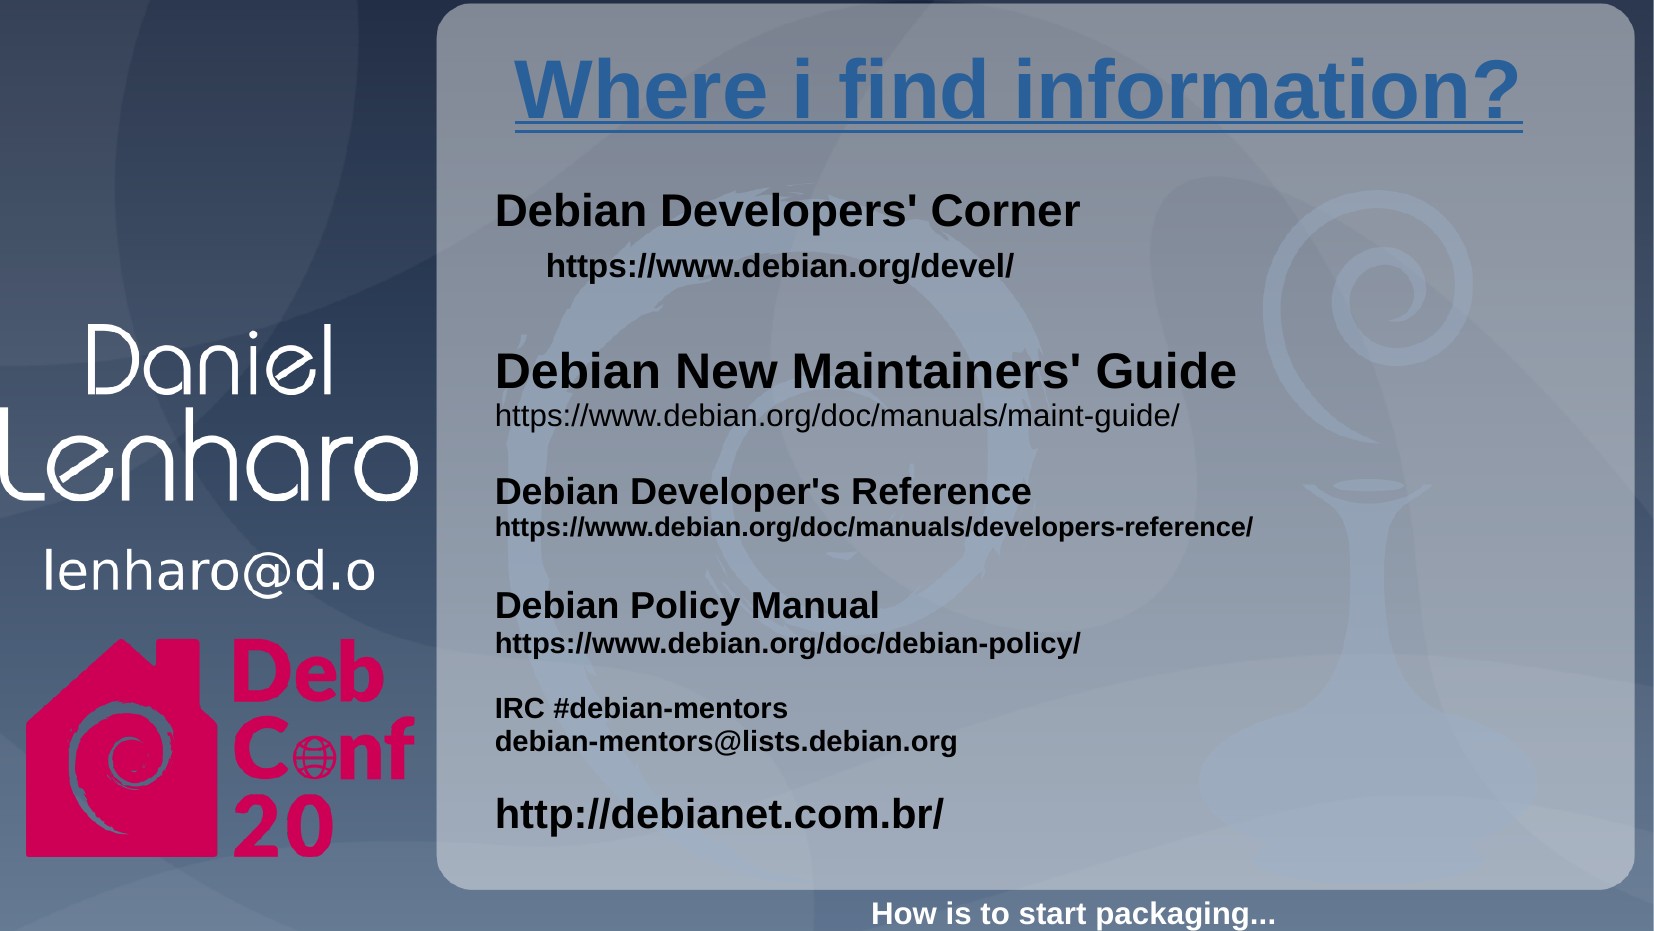

# Where i find information?
Debian Developers' Corner
 https://www.debian.org/devel/
Debian New Maintainers' Guide
https://www.debian.org/doc/manuals/maint-guide/
Debian Developer's Reference
https://www.debian.org/doc/manuals/developers-reference/
Debian Policy Manual
https://www.debian.org/doc/debian-policy/
IRC #debian-mentors
debian-mentors@lists.debian.org
http://debianet.com.br/
How is to start packaging...